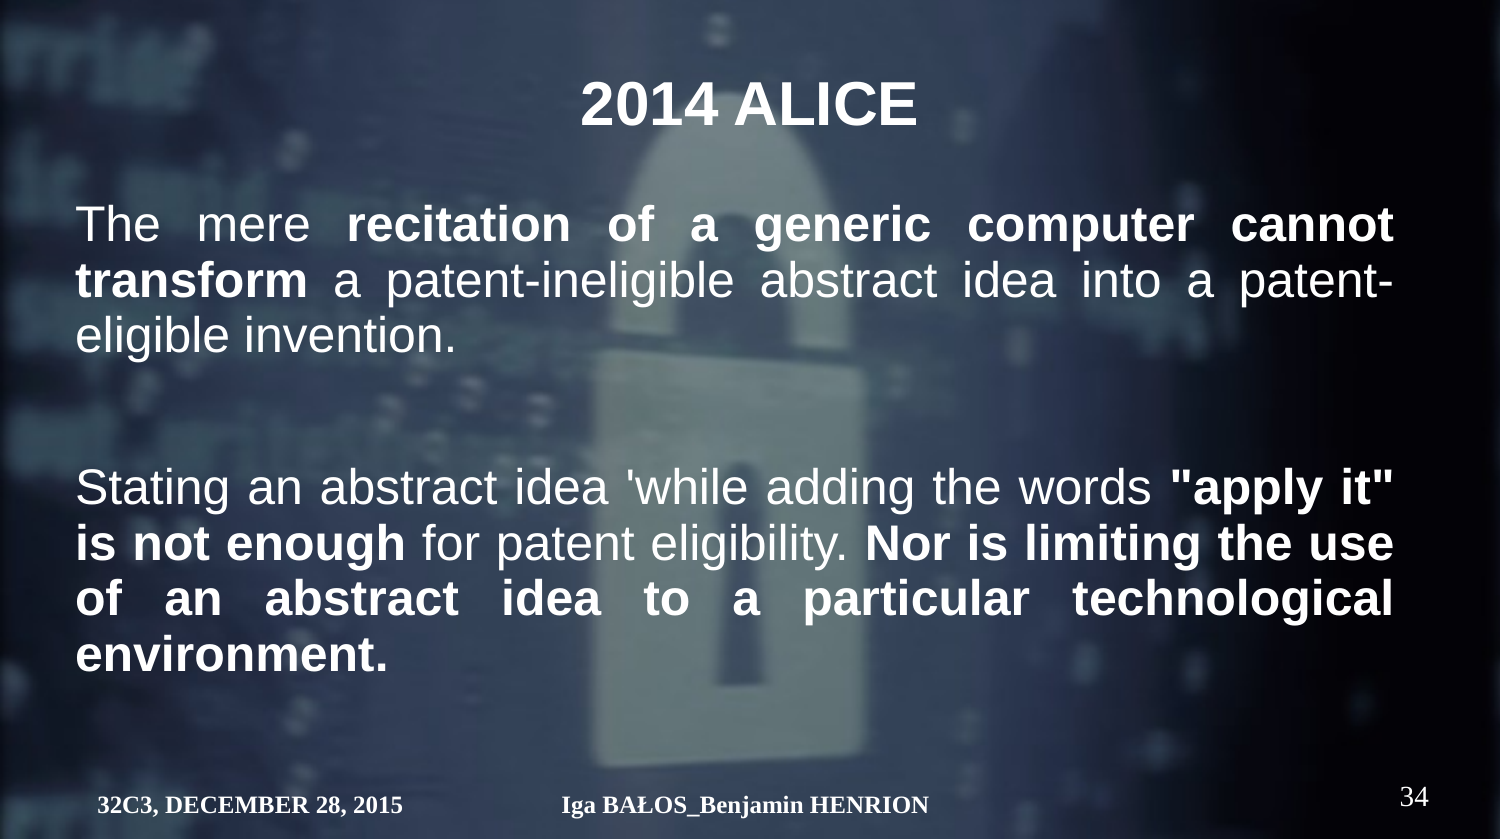

# 2014 ALICE
The mere recitation of a generic computer cannot transform a patent-ineligible abstract idea into a patent-eligible invention.
Stating an abstract idea 'while adding the words "apply it" is not enough for patent eligibility. Nor is limiting the use of an abstract idea to a particular technological environment.
34
32C3, DECEMBER 22, 2015
Iga BAŁOS_Benjamin HENRION